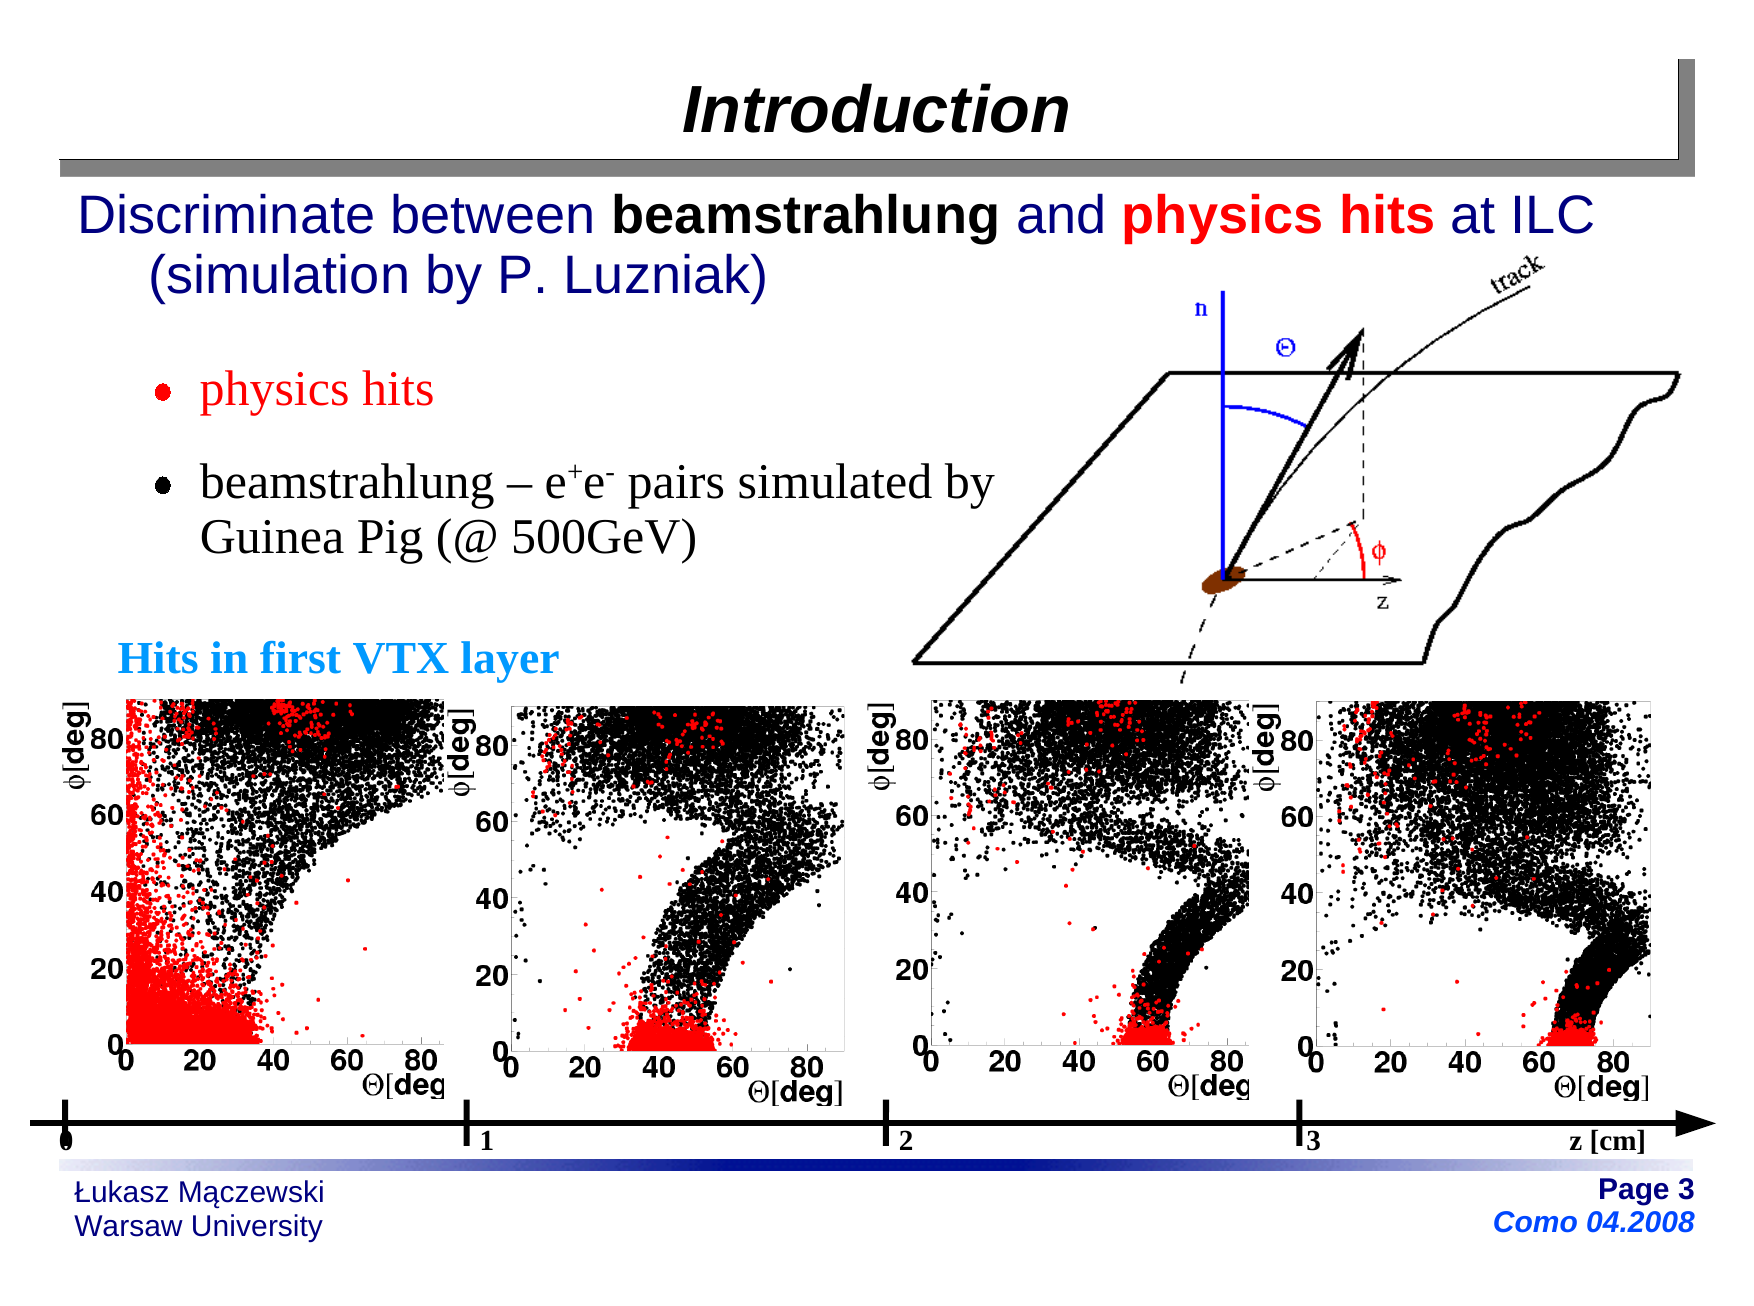

# Introduction
Discriminate between beamstrahlung and physics hits at ILC (simulation by P. Luzniak)
physics hits
beamstrahlung – e+e- pairs simulated by
Guinea Pig (@ 500GeV)
Hits in first VTX layer
z [cm]
3
0
1
2